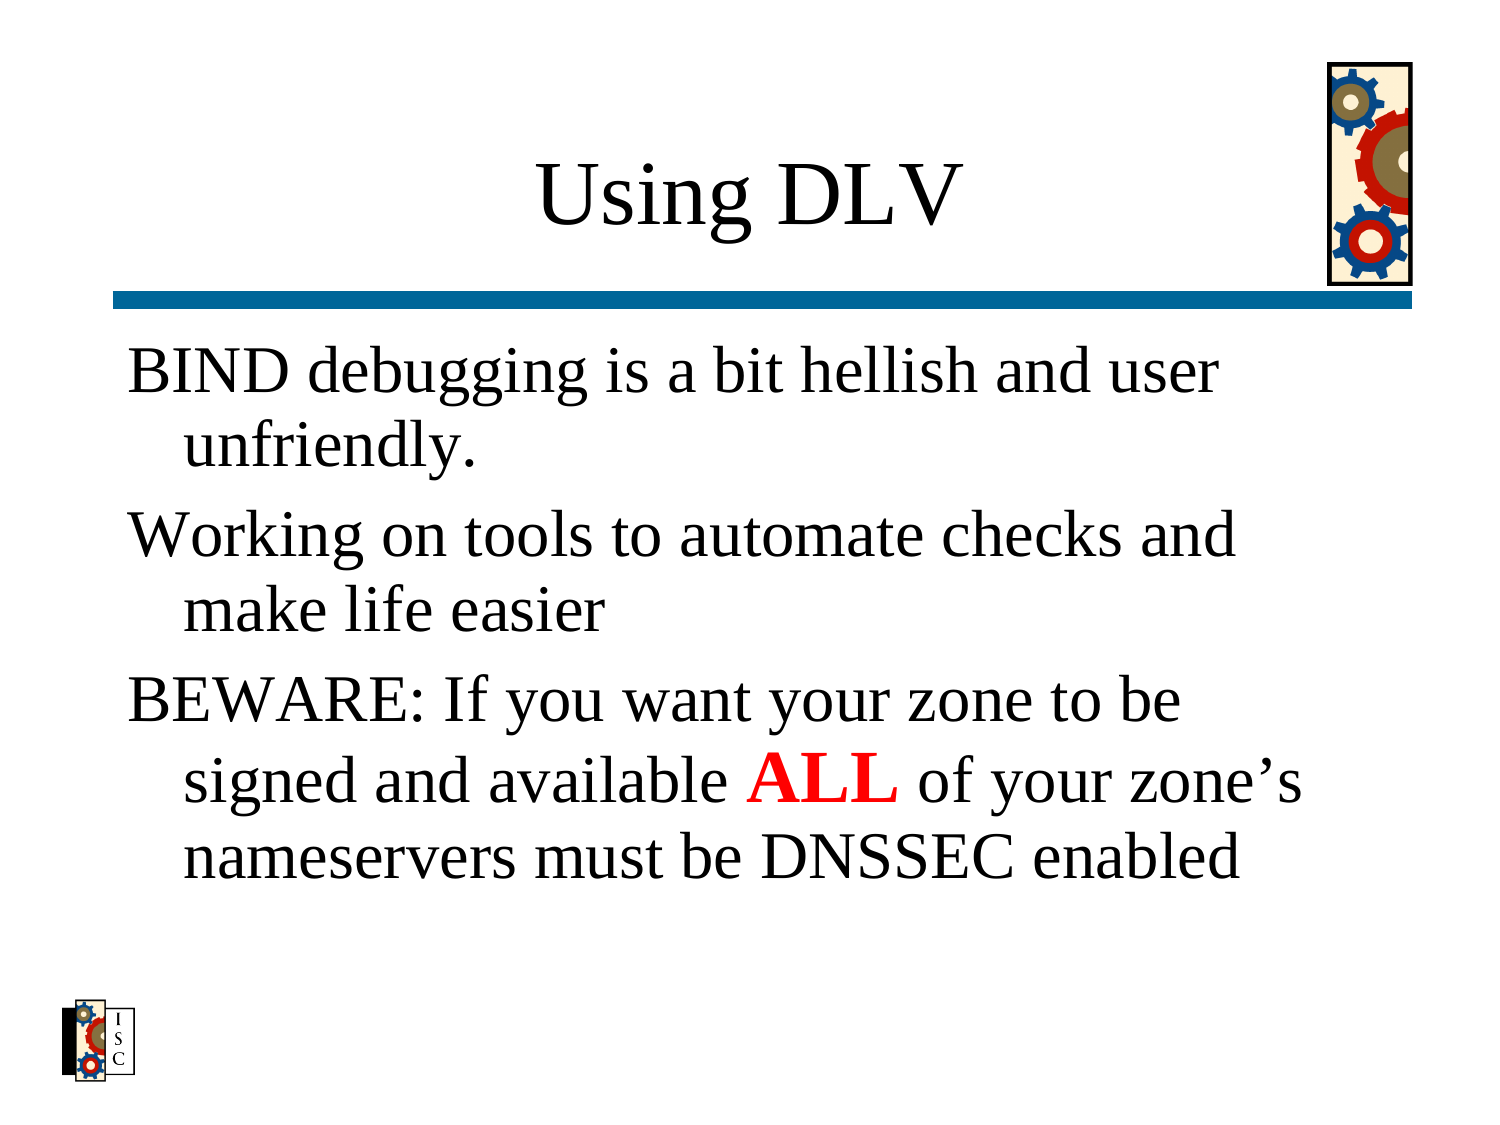

# Using DLV
BIND debugging is a bit hellish and user unfriendly.
Working on tools to automate checks and make life easier
BEWARE: If you want your zone to be signed and available ALL of your zone’s nameservers must be DNSSEC enabled